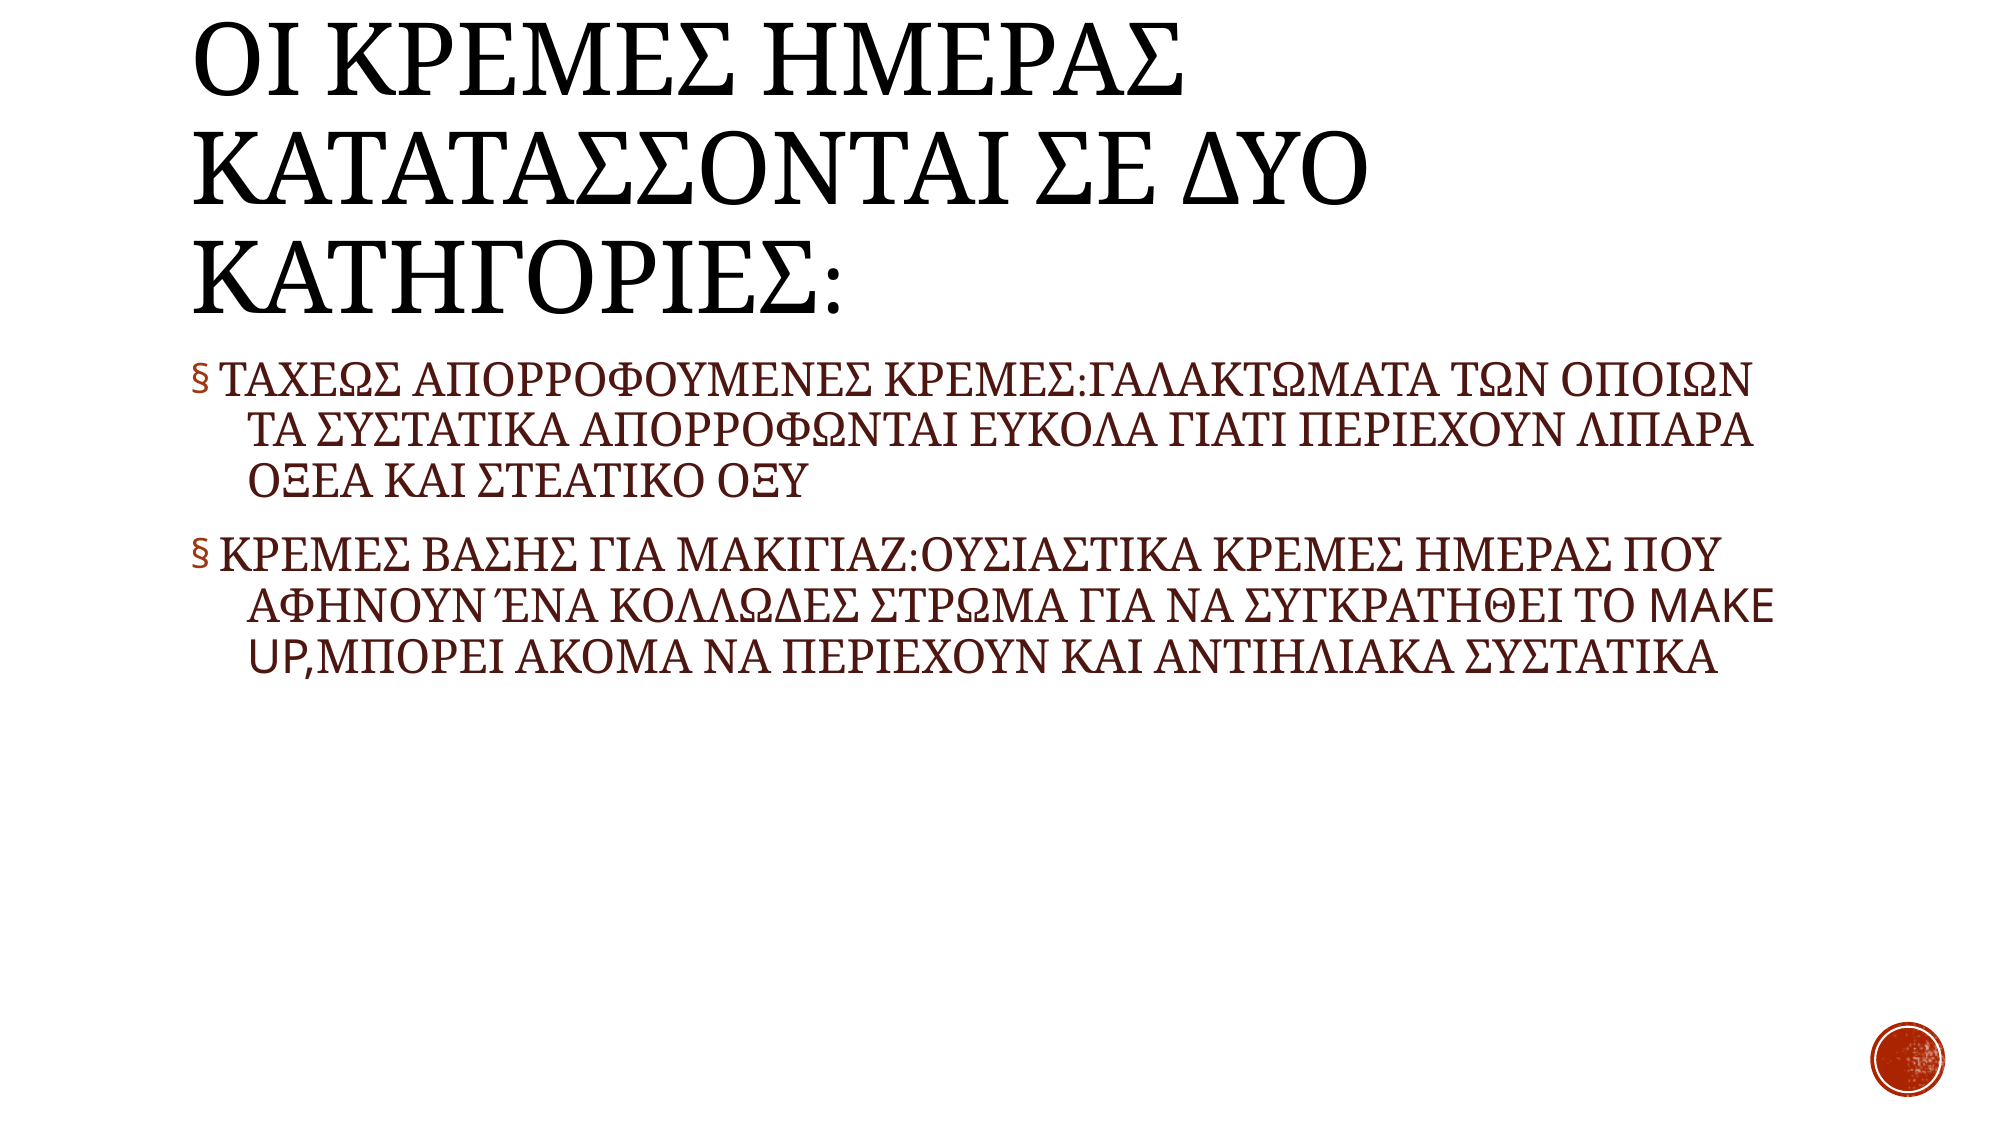

# ΟΙ ΚΡΕΜΕΣ ΗΜΕΡΑΣ ΚΑΤΑΤΑΣΣΟΝΤΑΙ ΣΕ ΔΥΟ ΚΑΤΗΓΟΡΙΕΣ:
ΤΑΧΕΩΣ ΑΠΟΡΡΟΦΟΥΜΕΝΕΣ ΚΡΕΜΕΣ:ΓΑΛΑΚΤΩΜΑΤΑ ΤΩΝ ΟΠΟΙΩΝ ΤΑ ΣΥΣΤΑΤΙΚΑ ΑΠΟΡΡΟΦΩΝΤΑΙ ΕΥΚΟΛΑ ΓΙΑΤΙ ΠΕΡΙΕΧΟΥΝ ΛΙΠΑΡΑ ΟΞΕΑ ΚΑΙ ΣΤΕΑΤΙΚΟ ΟΞΥ
ΚΡΕΜΕΣ ΒΑΣΗΣ ΓΙΑ ΜΑΚΙΓΙΑΖ:ΟΥΣΙΑΣΤΙΚΑ ΚΡΕΜΕΣ ΗΜΕΡΑΣ ΠΟΥ ΑΦΗΝΟΥΝ ΈΝΑ ΚΟΛΛΩΔΕΣ ΣΤΡΩΜΑ ΓΙΑ ΝΑ ΣΥΓΚΡΑΤΗΘΕΙ ΤΟ MAKE UP,ΜΠΟΡΕΙ ΑΚΟΜΑ ΝΑ ΠΕΡΙΕΧΟΥΝ ΚΑΙ ΑΝΤΙΗΛΙΑΚΑ ΣΥΣΤΑΤΙΚΑ